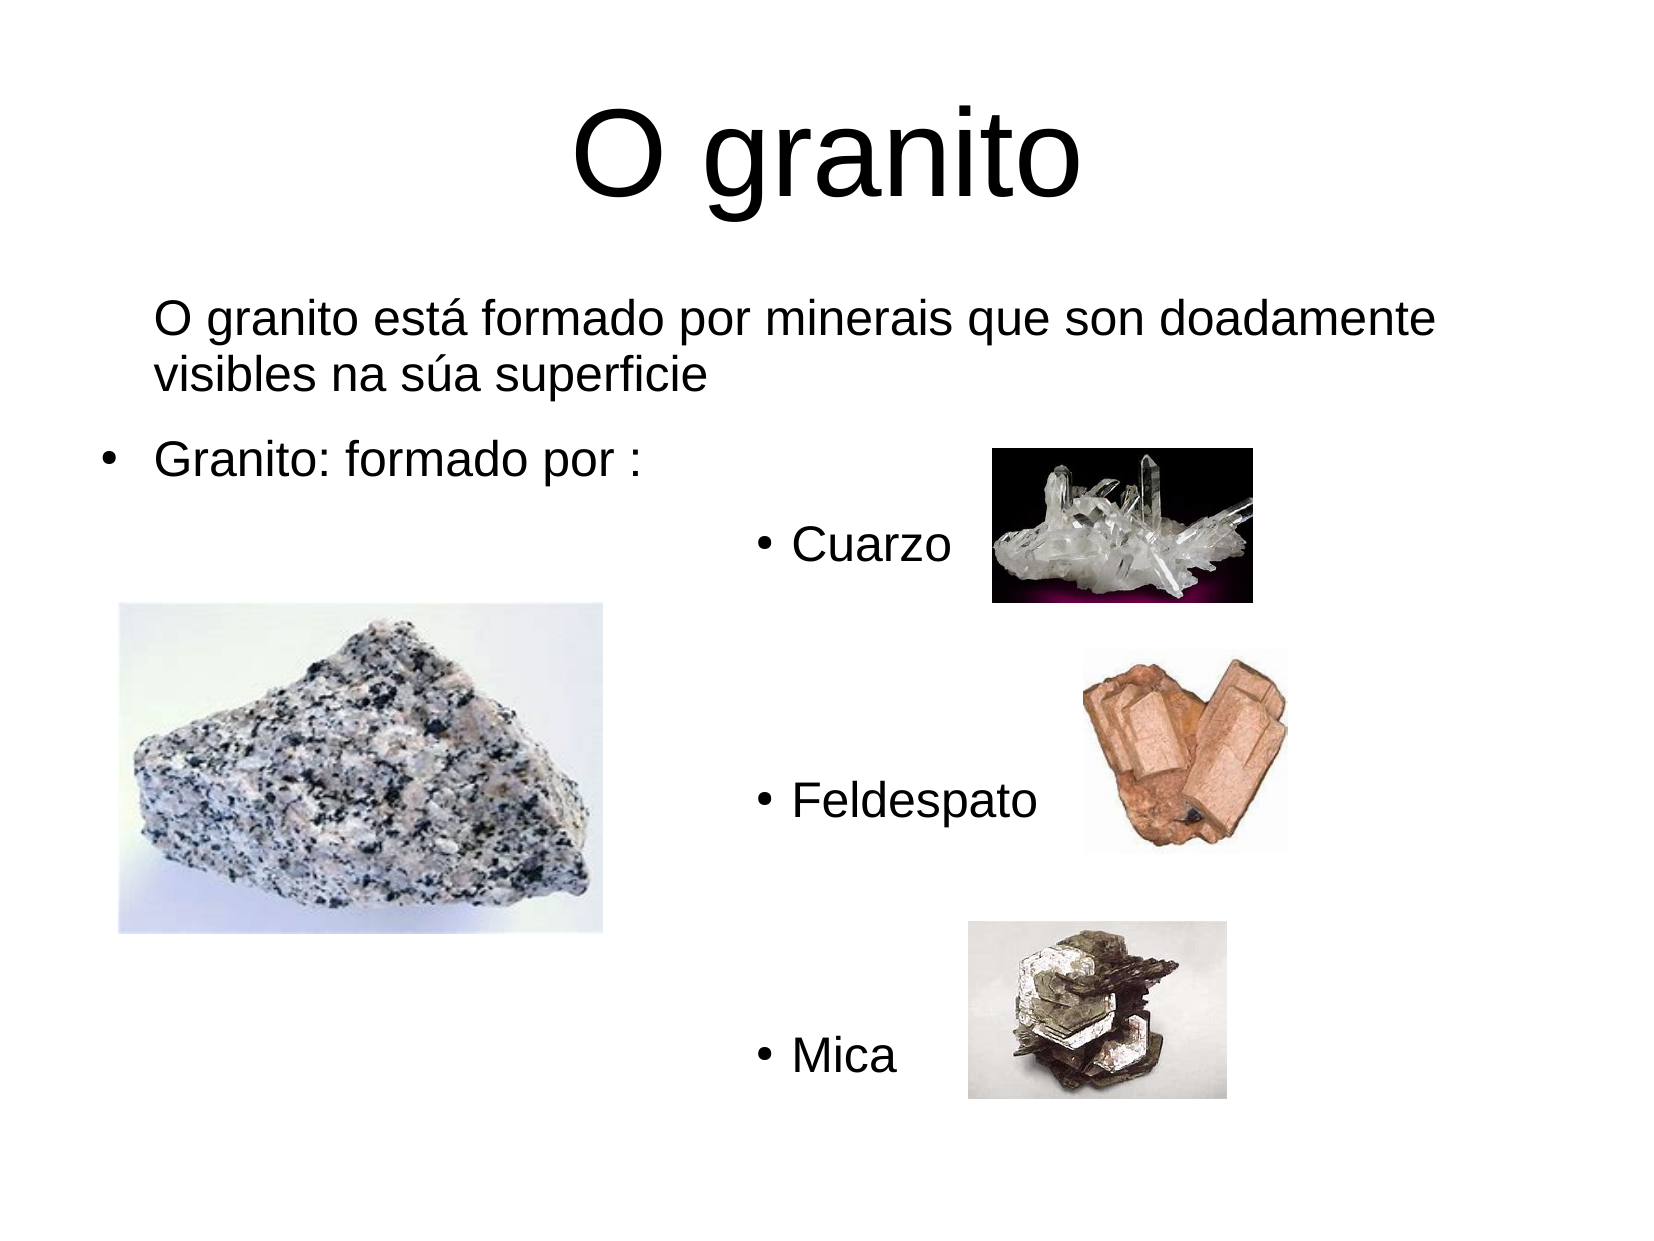

# O granito
O granito está formado por minerais que son doadamente visibles na súa superficie
Granito: formado por :
Cuarzo
Feldespato
Mica